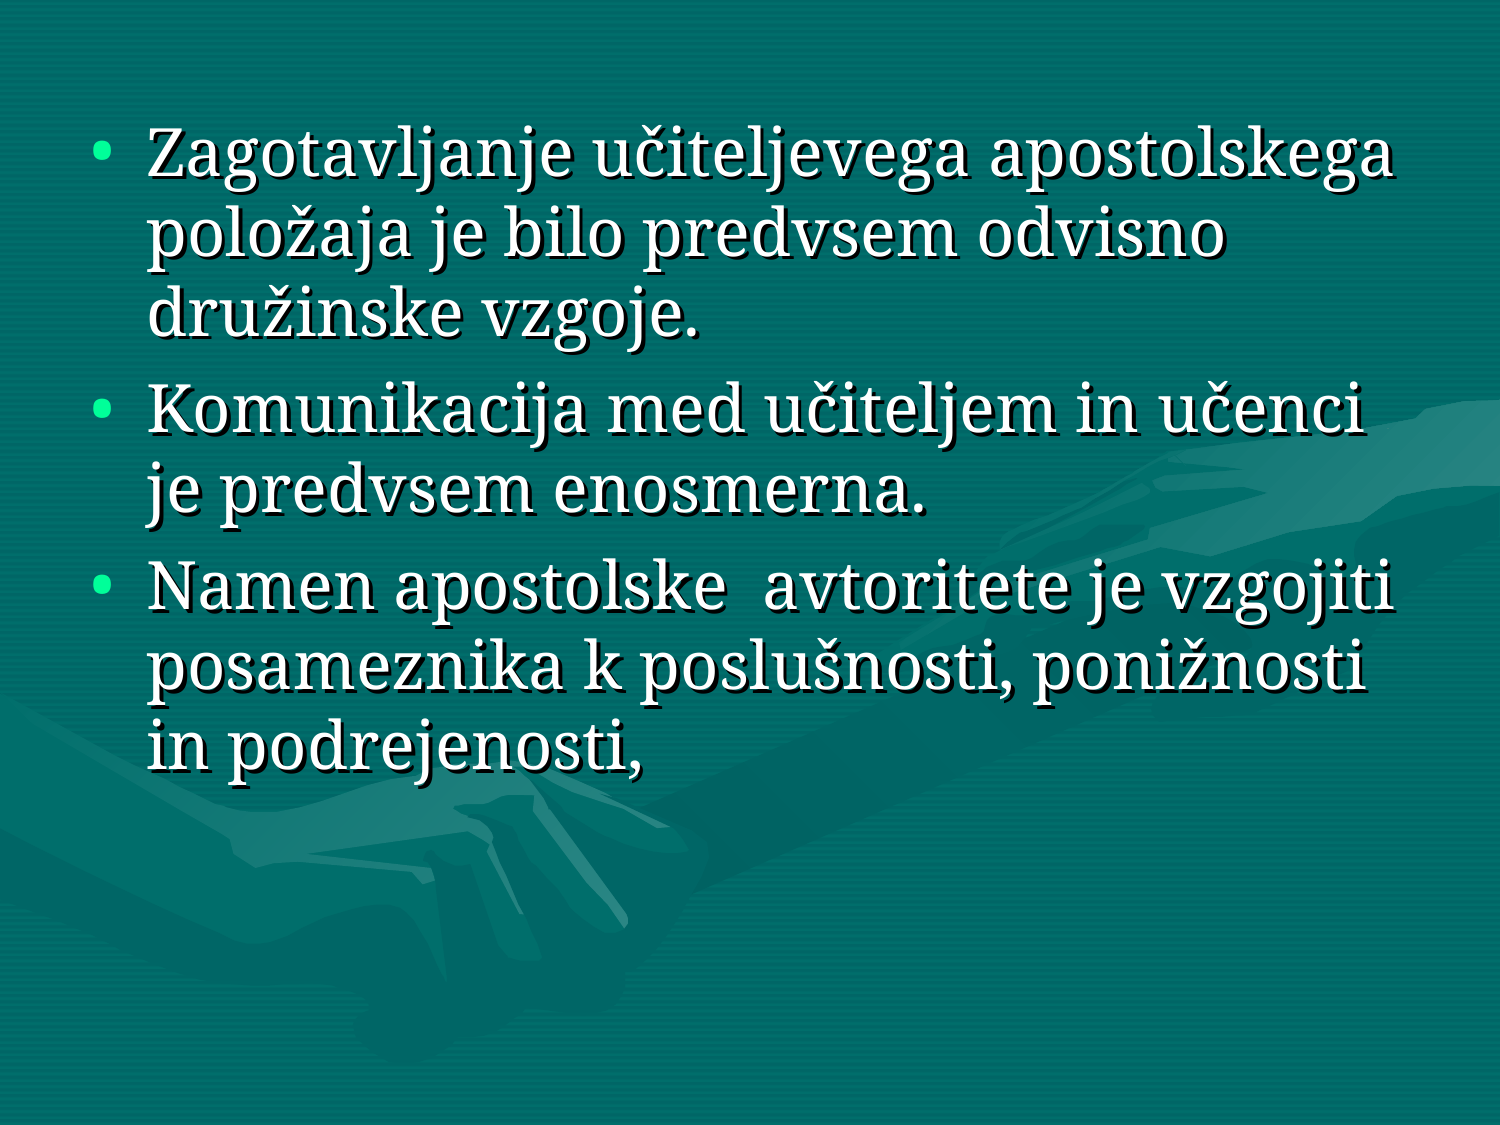

# Zagotavljanje učiteljevega apostolskega položaja je bilo predvsem odvisno družinske vzgoje.
Komunikacija med učiteljem in učenci je predvsem enosmerna.
Namen apostolske avtoritete je vzgojiti posameznika k poslušnosti, ponižnosti in podrejenosti,